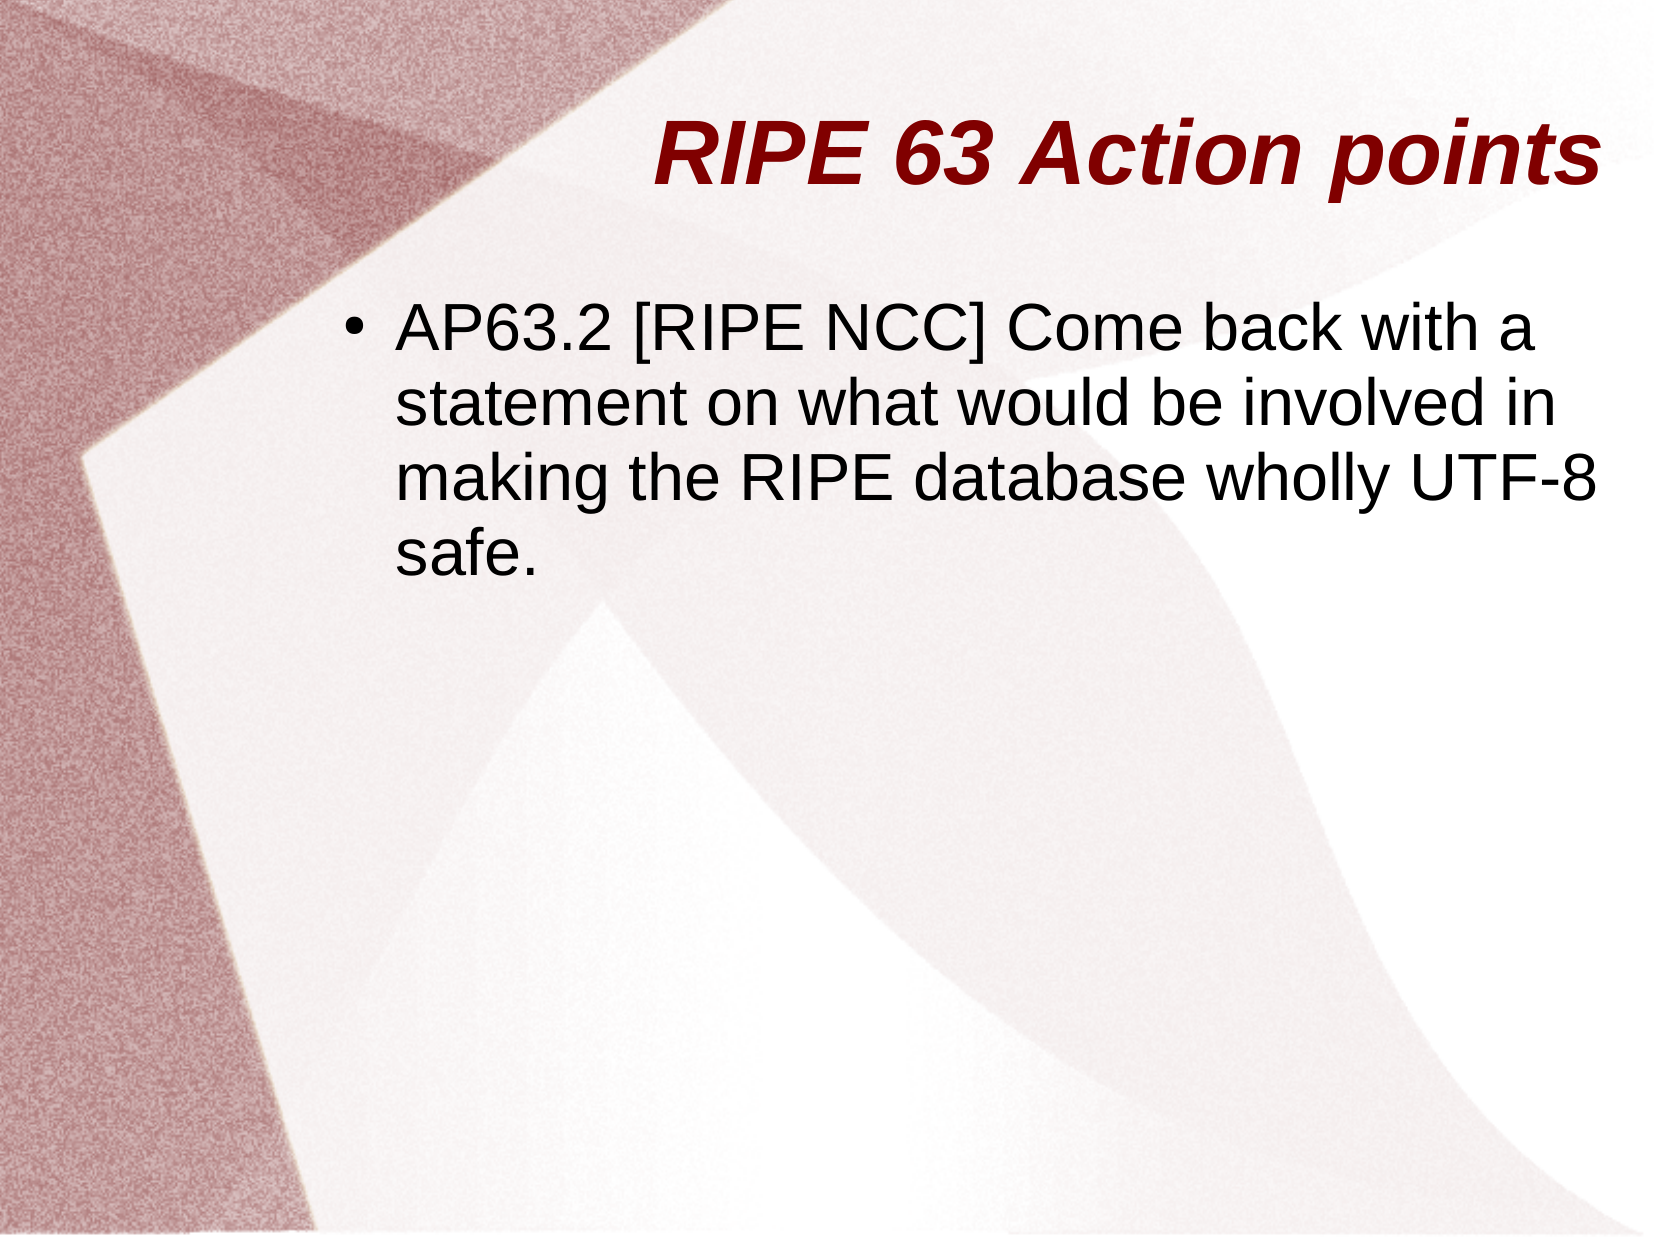

# RIPE 63 Action points
AP63.2 [RIPE NCC] Come back with a statement on what would be involved in making the RIPE database wholly UTF-8 safe.